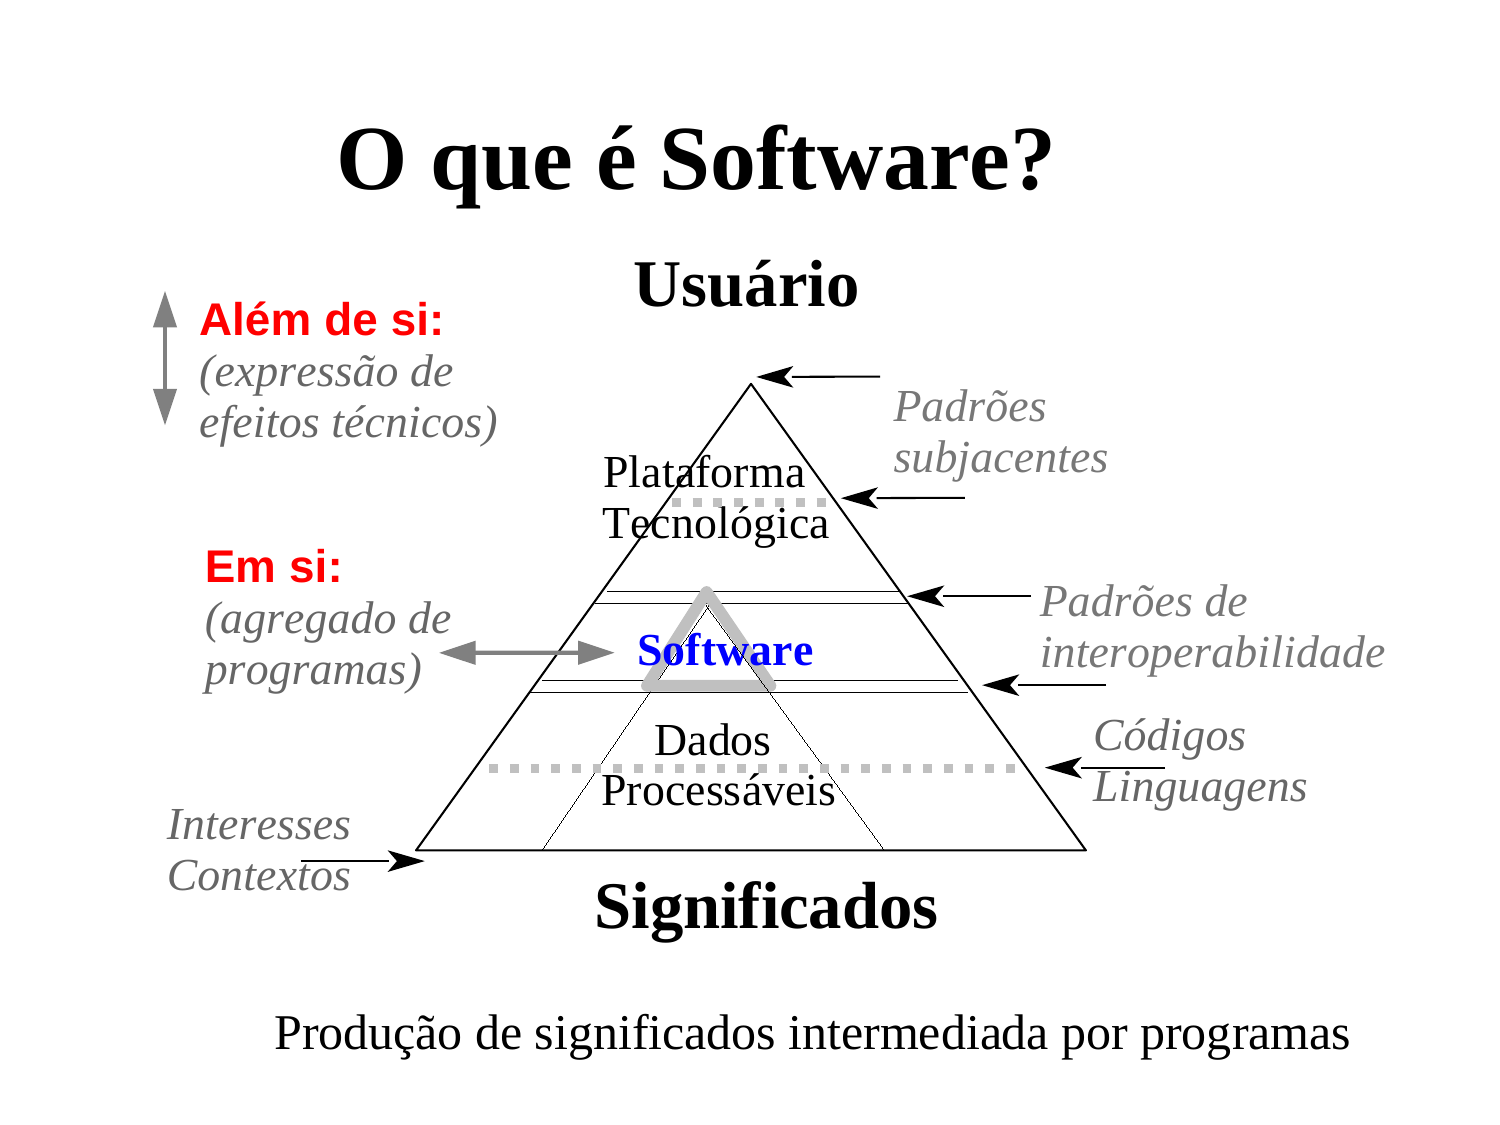

# O que é Software?
Usuário
Além de si:
(expressão de efeitos técnicos)
Padrões
subjacentes
Plataforma
Tecnológica
Em si:
(agregado de programas)
Padrões de interoperabilidade
Software
Códigos
Linguagens
Dados
Processáveis
Interesses
Contextos
Significados
Produção de significados intermediada por programas